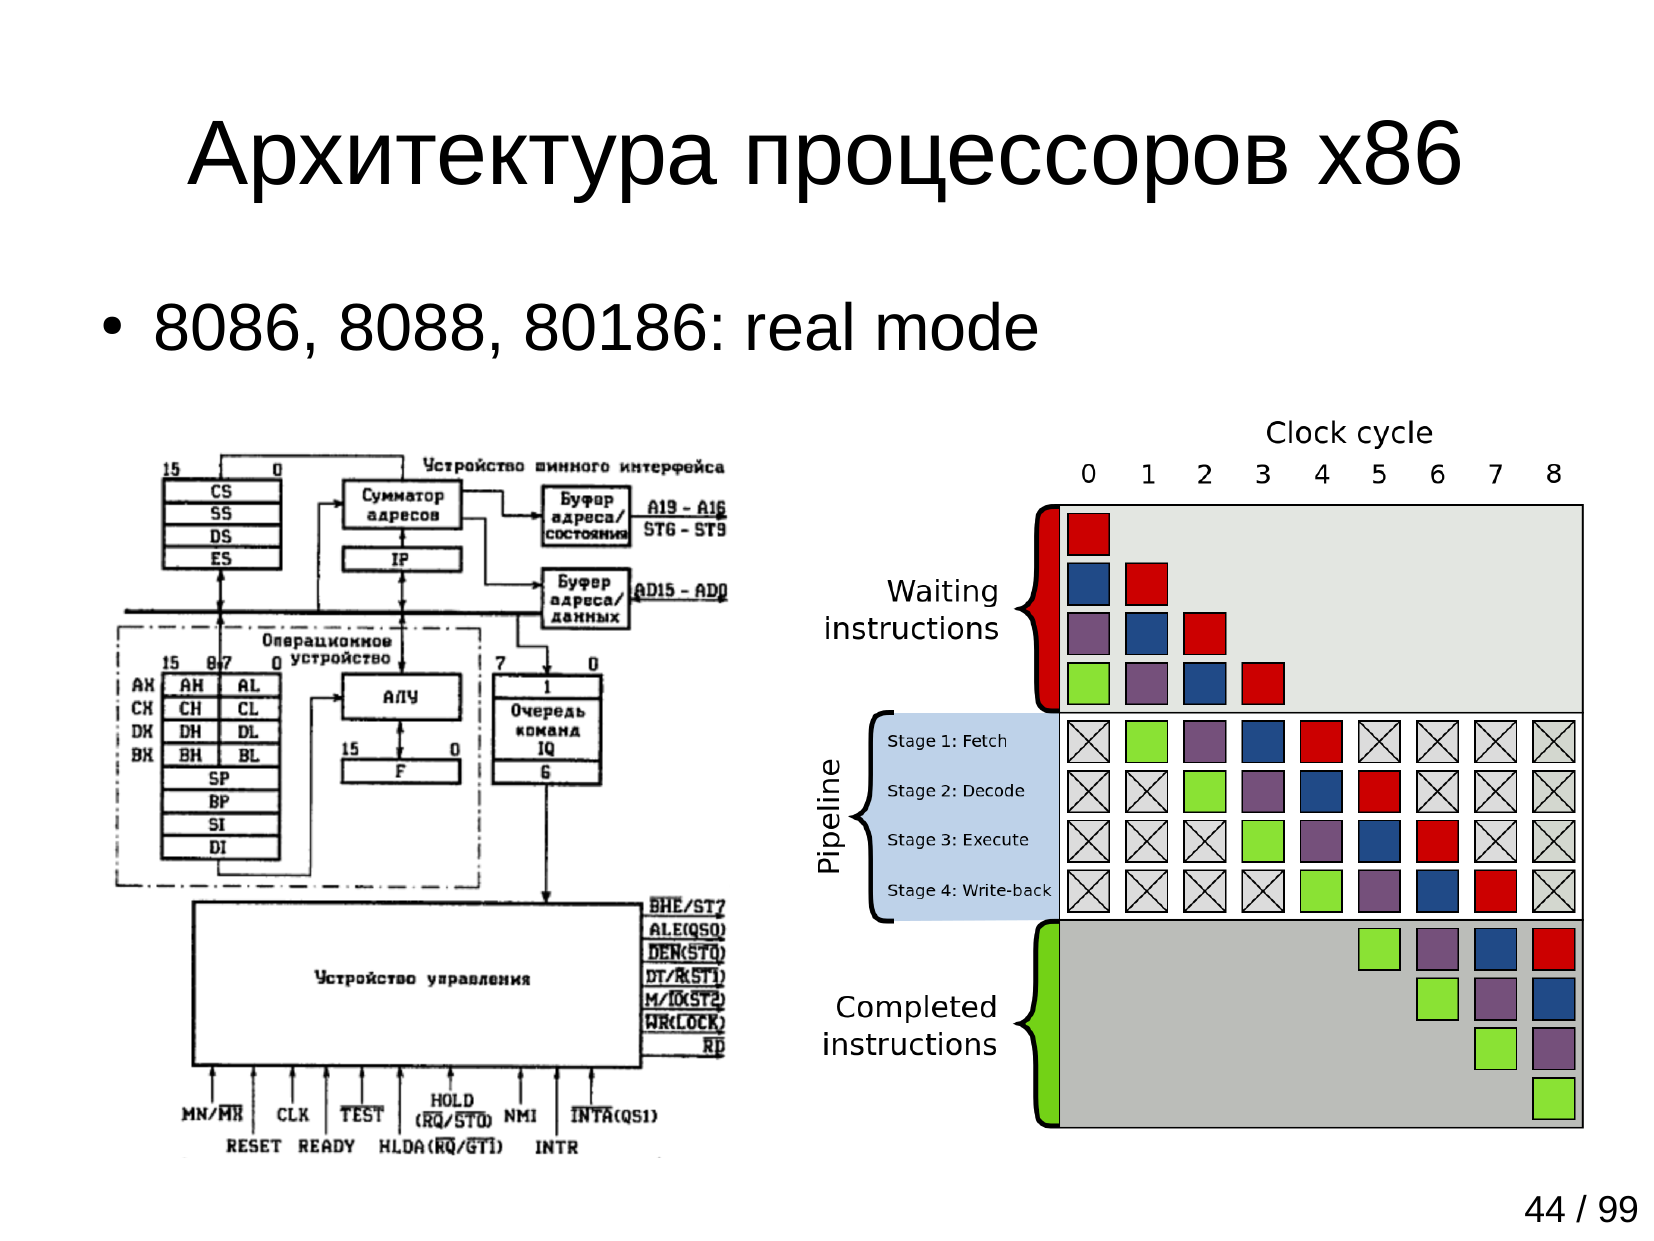

# Архитектура процессоров x86
8086, 8088, 80186: real mode